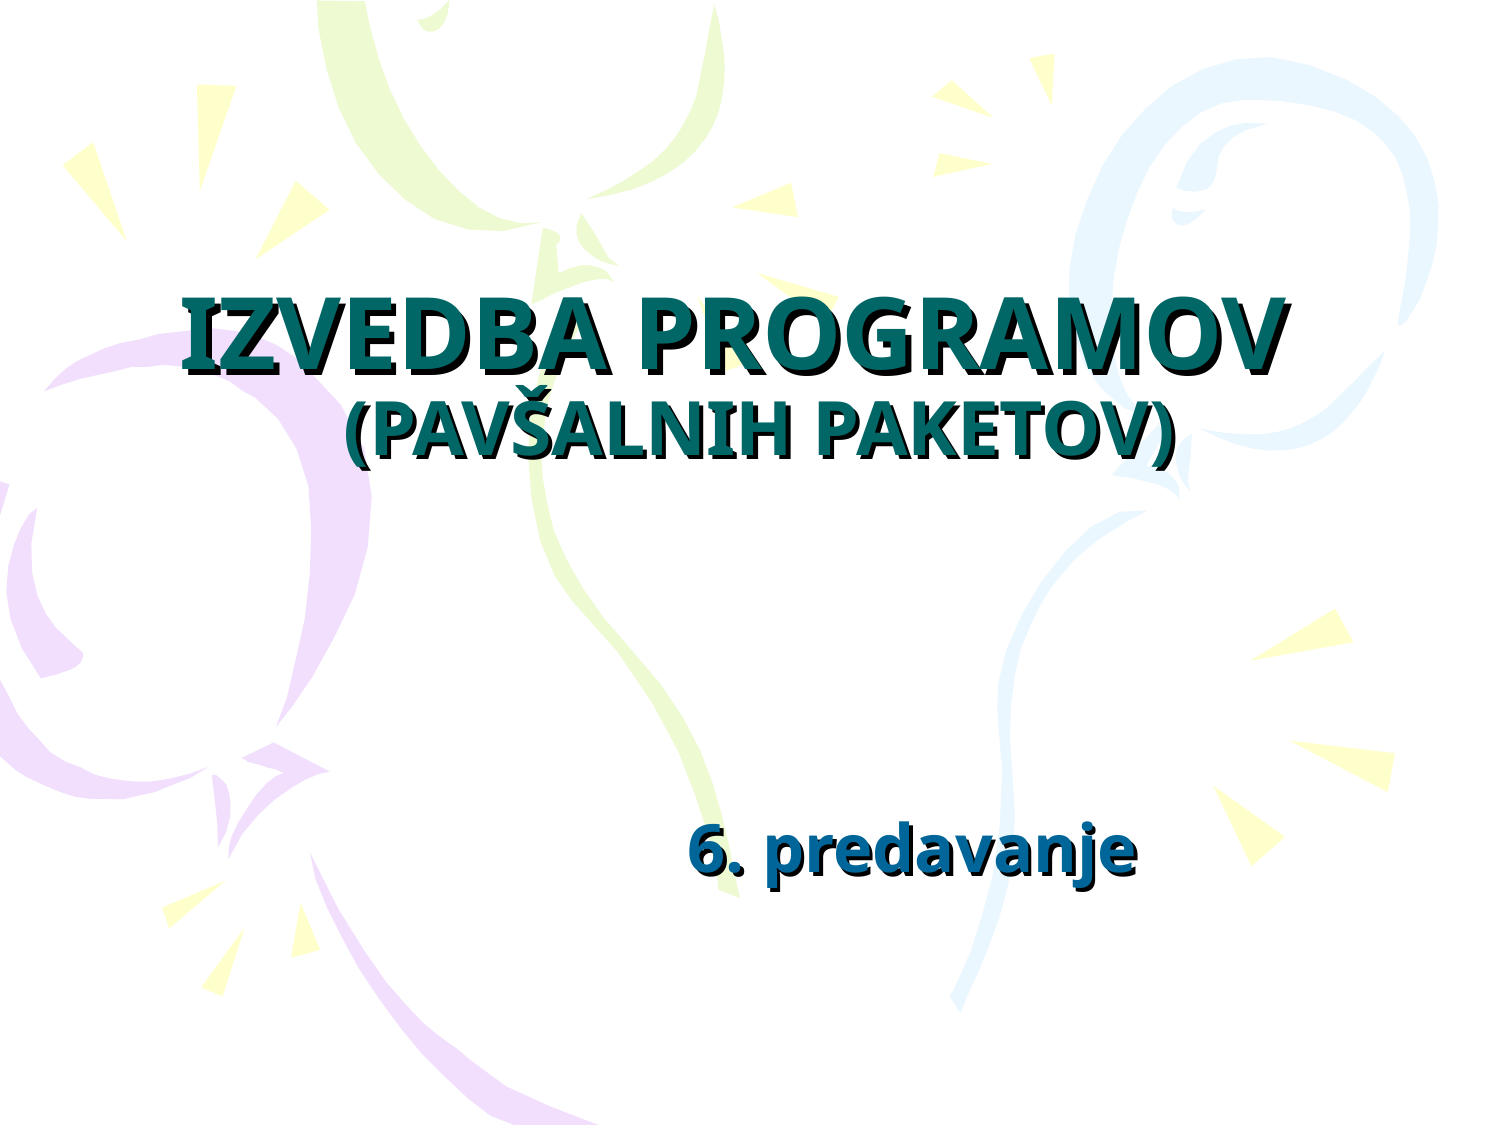

# IZVEDBA PROGRAMOV (PAVŠALNIH PAKETOV)
6. predavanje